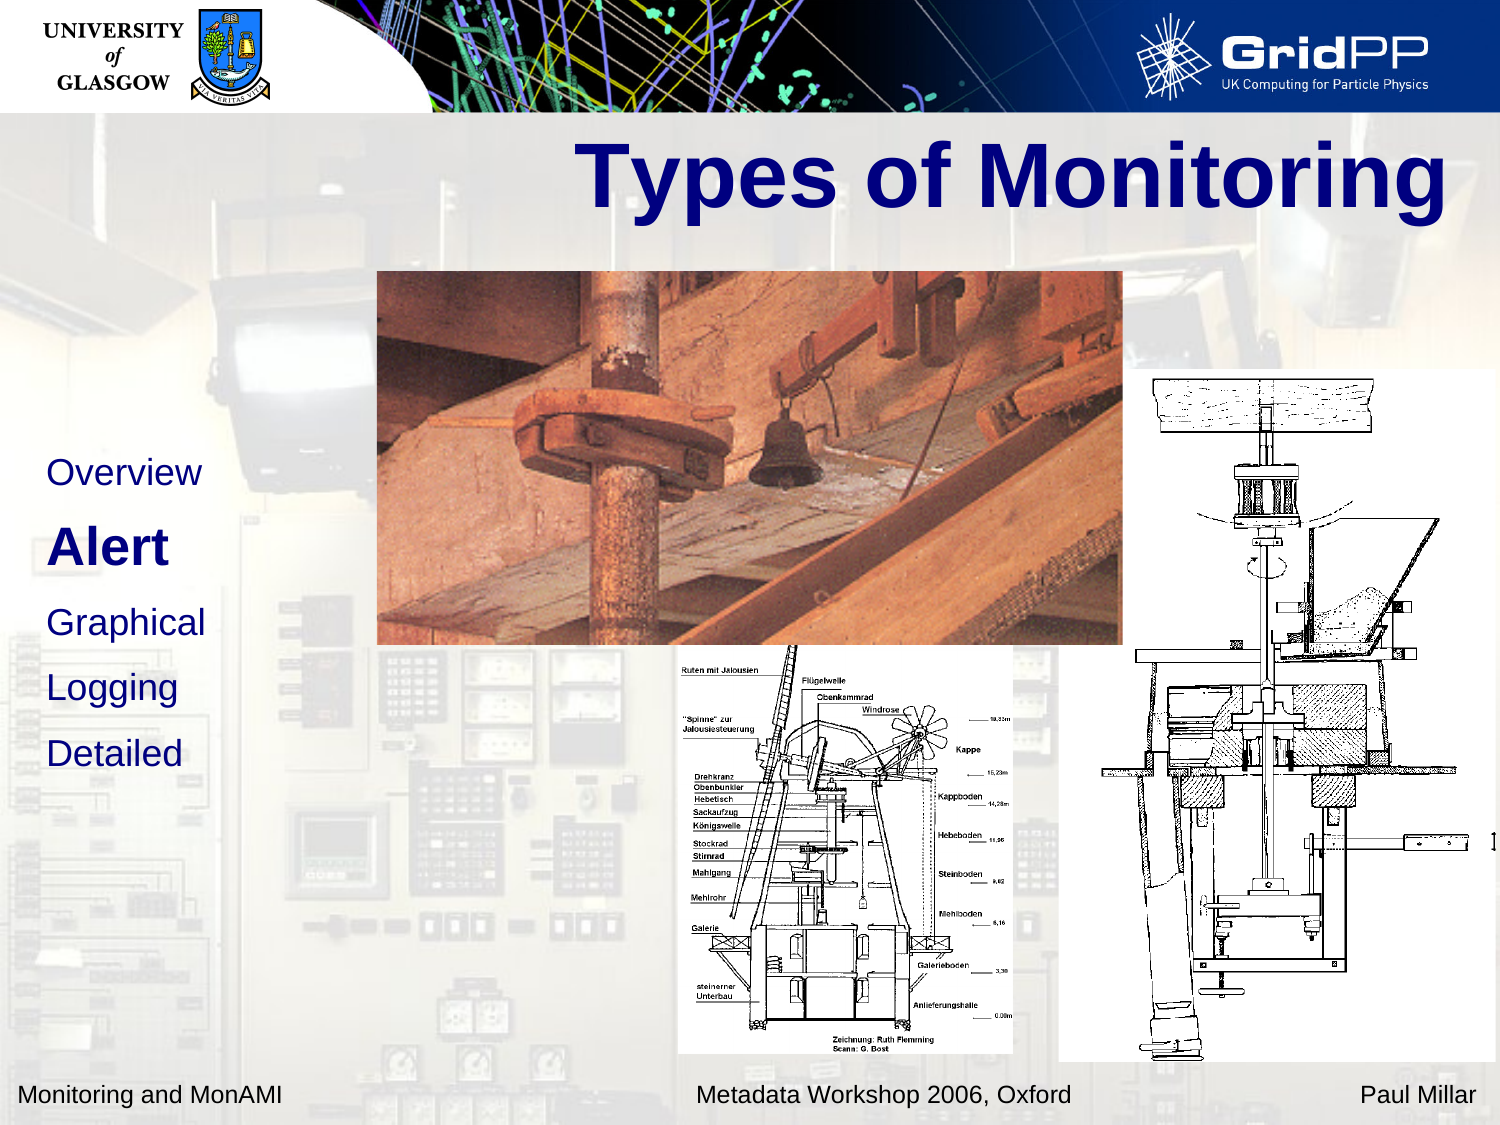

# Types of Monitoring
Overview
Alert
Graphical
Logging
Detailed